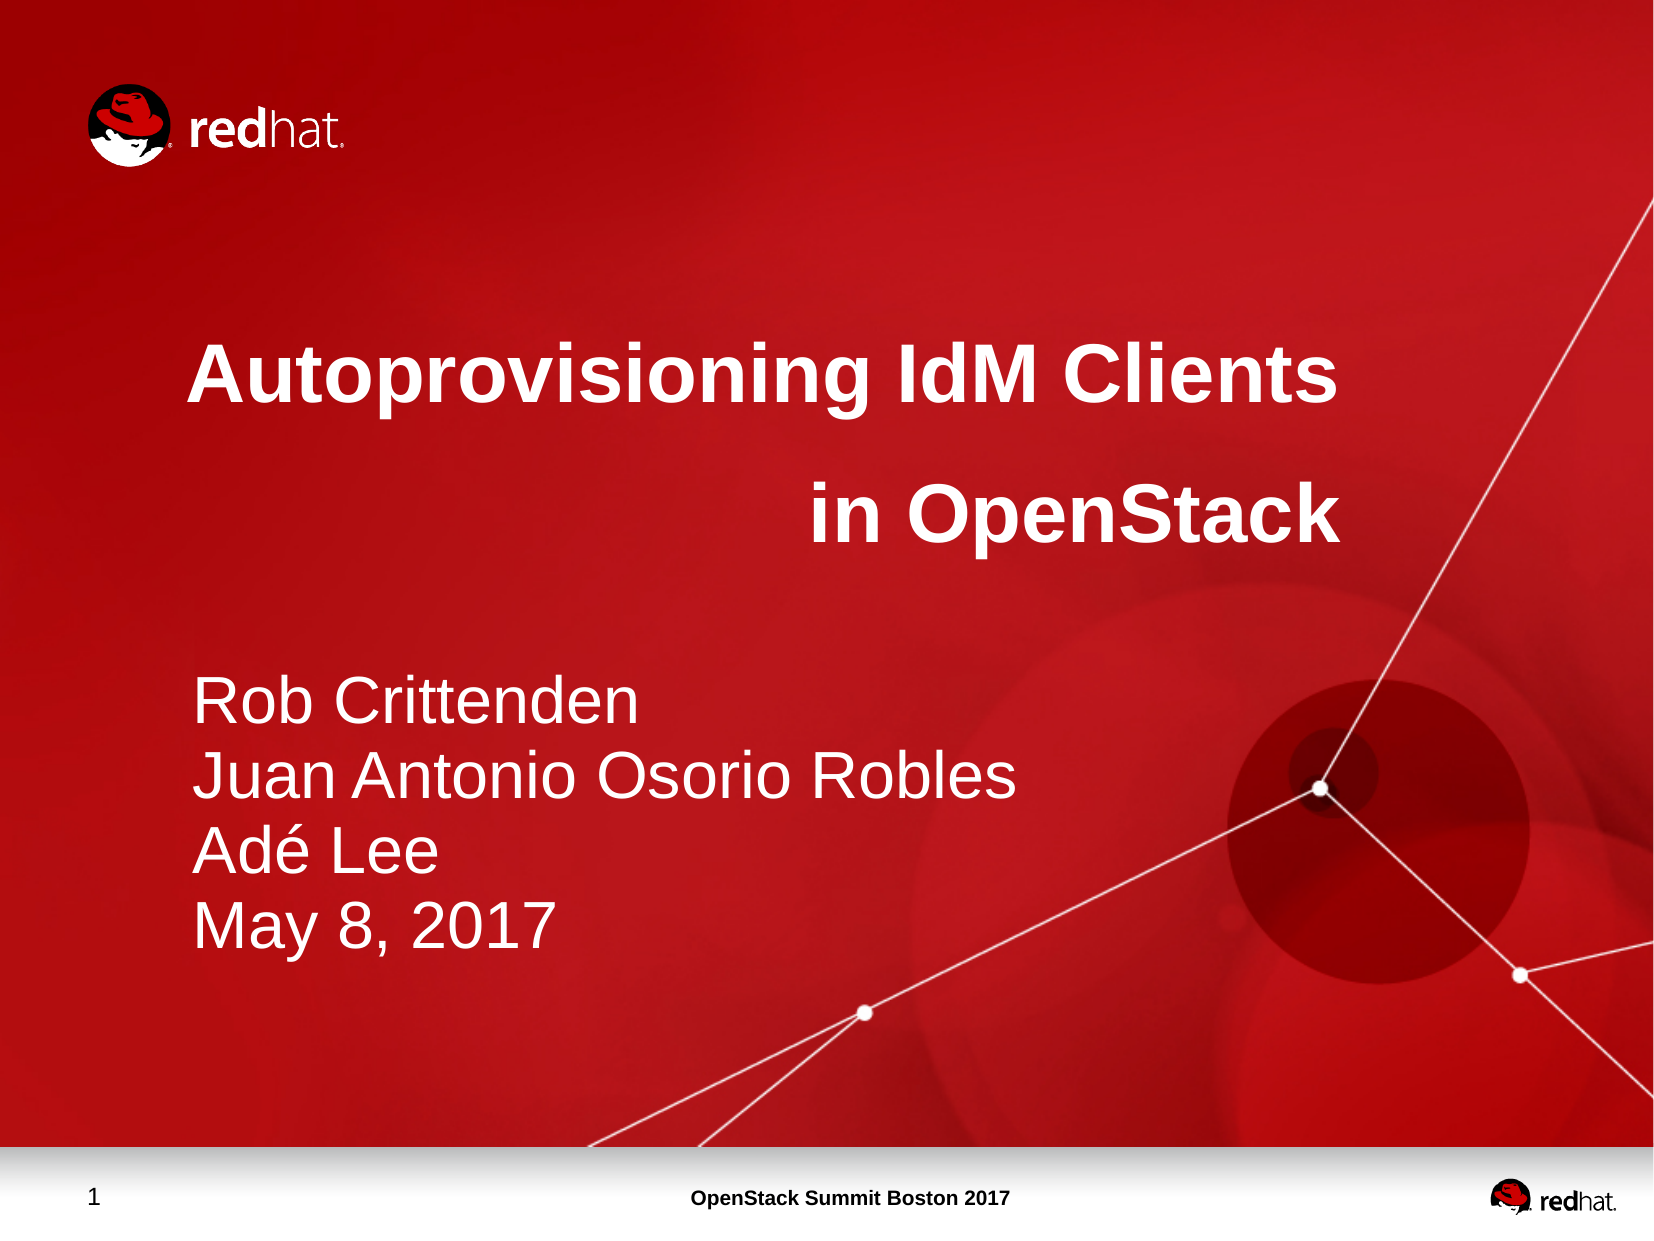

Autoprovisioning IdM Clients in OpenStack
Rob Crittenden
Juan Antonio Osorio Robles
Adé Lee
May 8, 2017